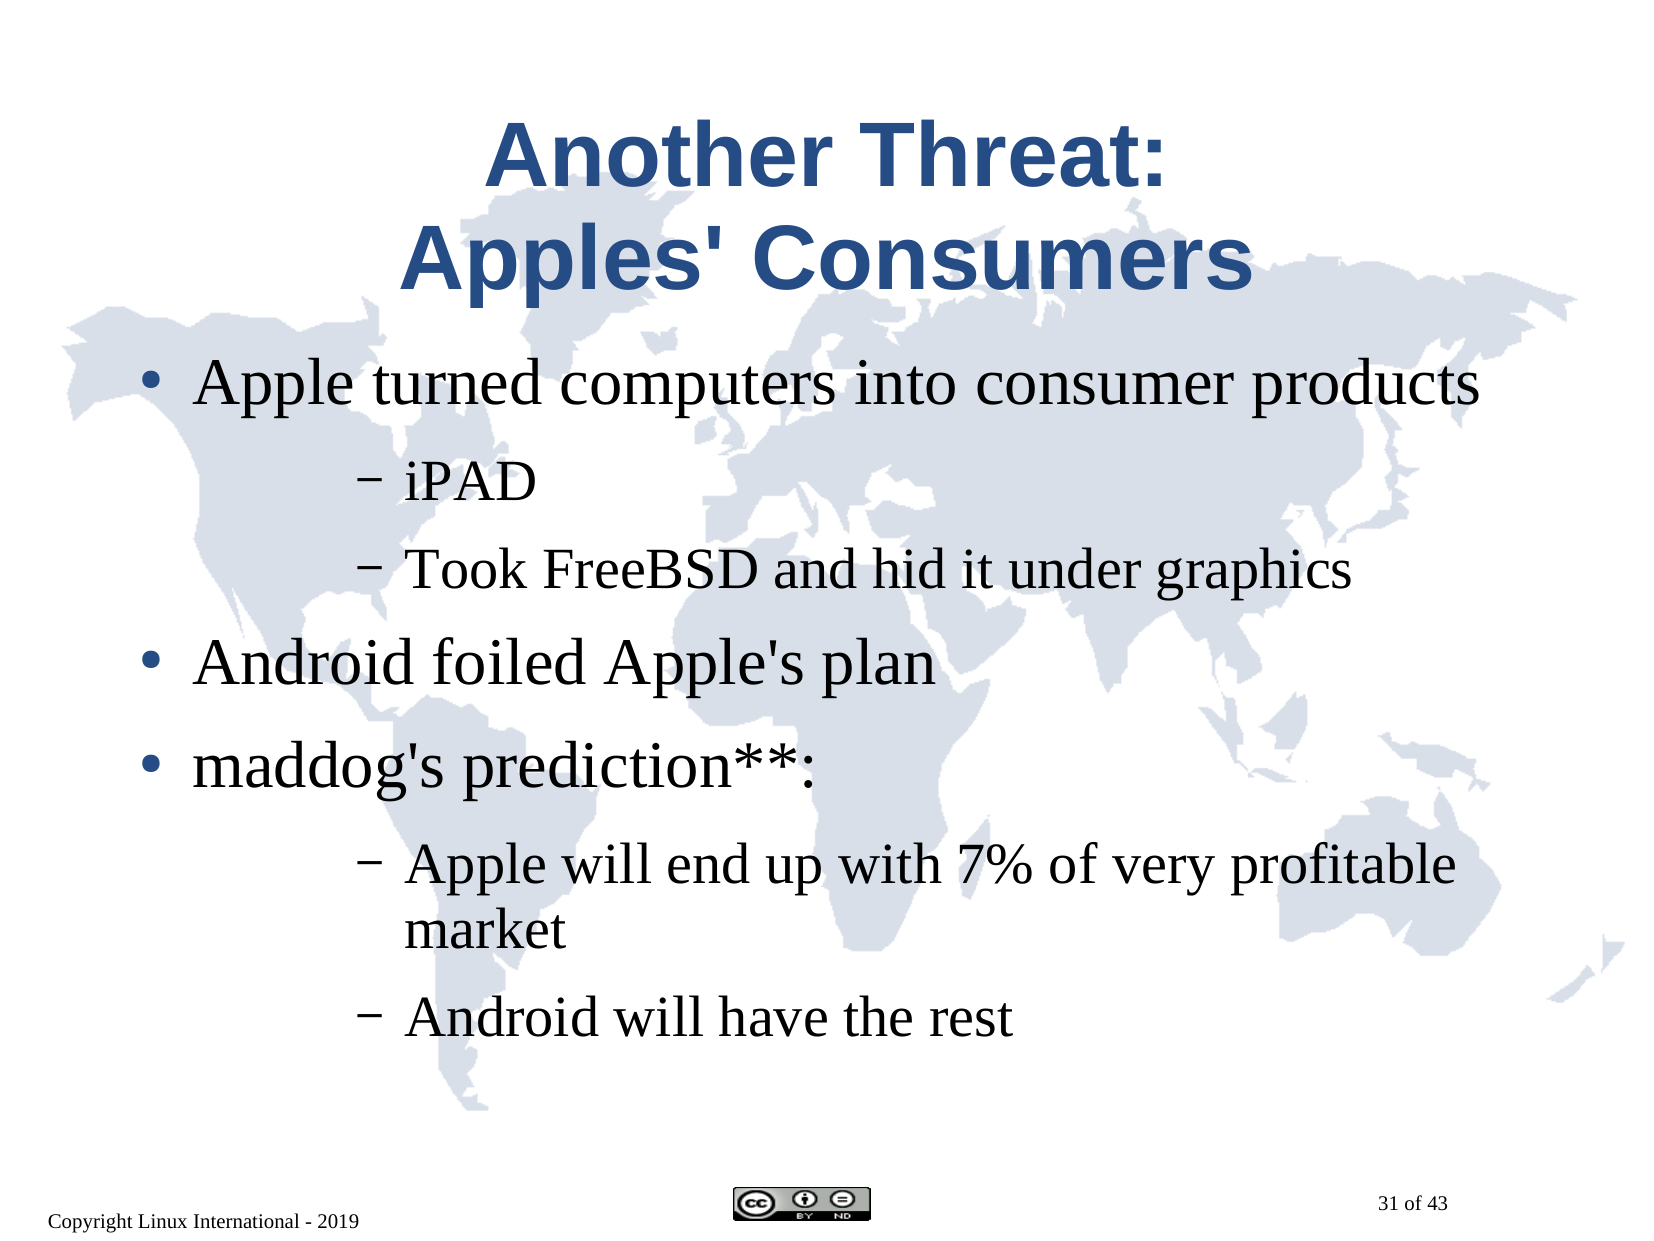

# Another Threat: Apples' Consumers
Apple turned computers into consumer products
iPAD
Took FreeBSD and hid it under graphics
Android foiled Apple's plan
maddog's prediction**:
Apple will end up with 7% of very profitable market
Android will have the rest